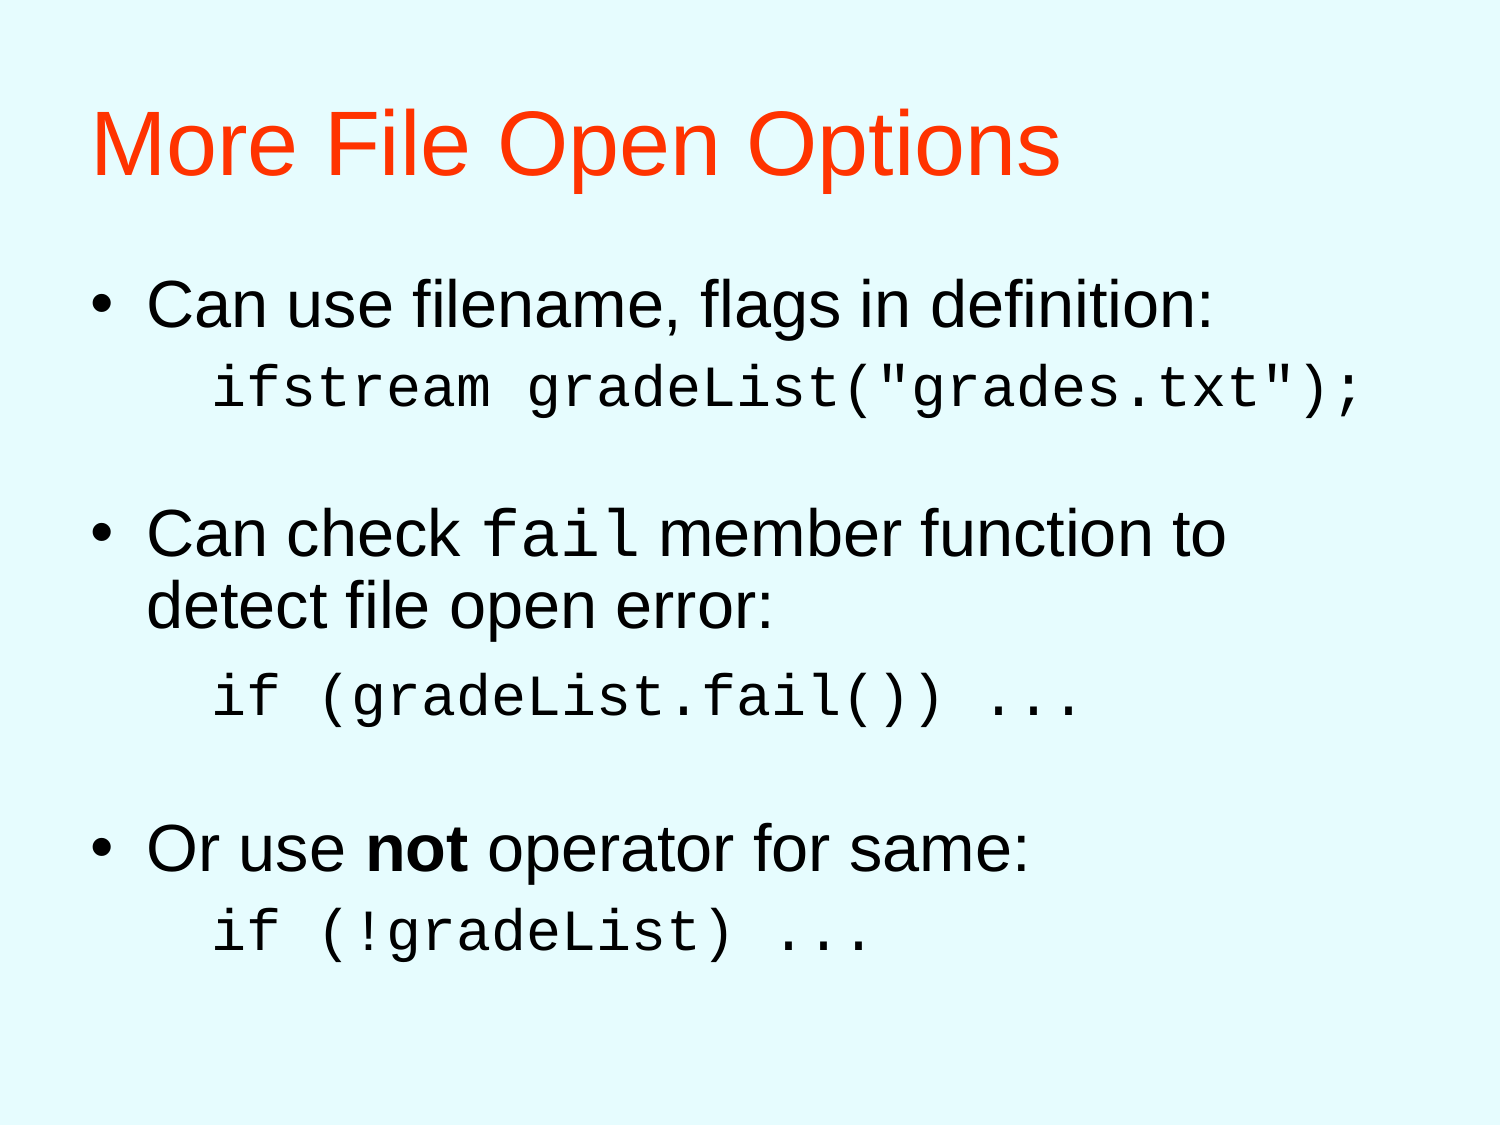

# More File Open Options
Can use filename, flags in definition:
	ifstream gradeList("grades.txt");
Can check fail member function to detect file open error:
if (gradeList.fail()) ...
Or use not operator for same:
	if (!gradeList) ...